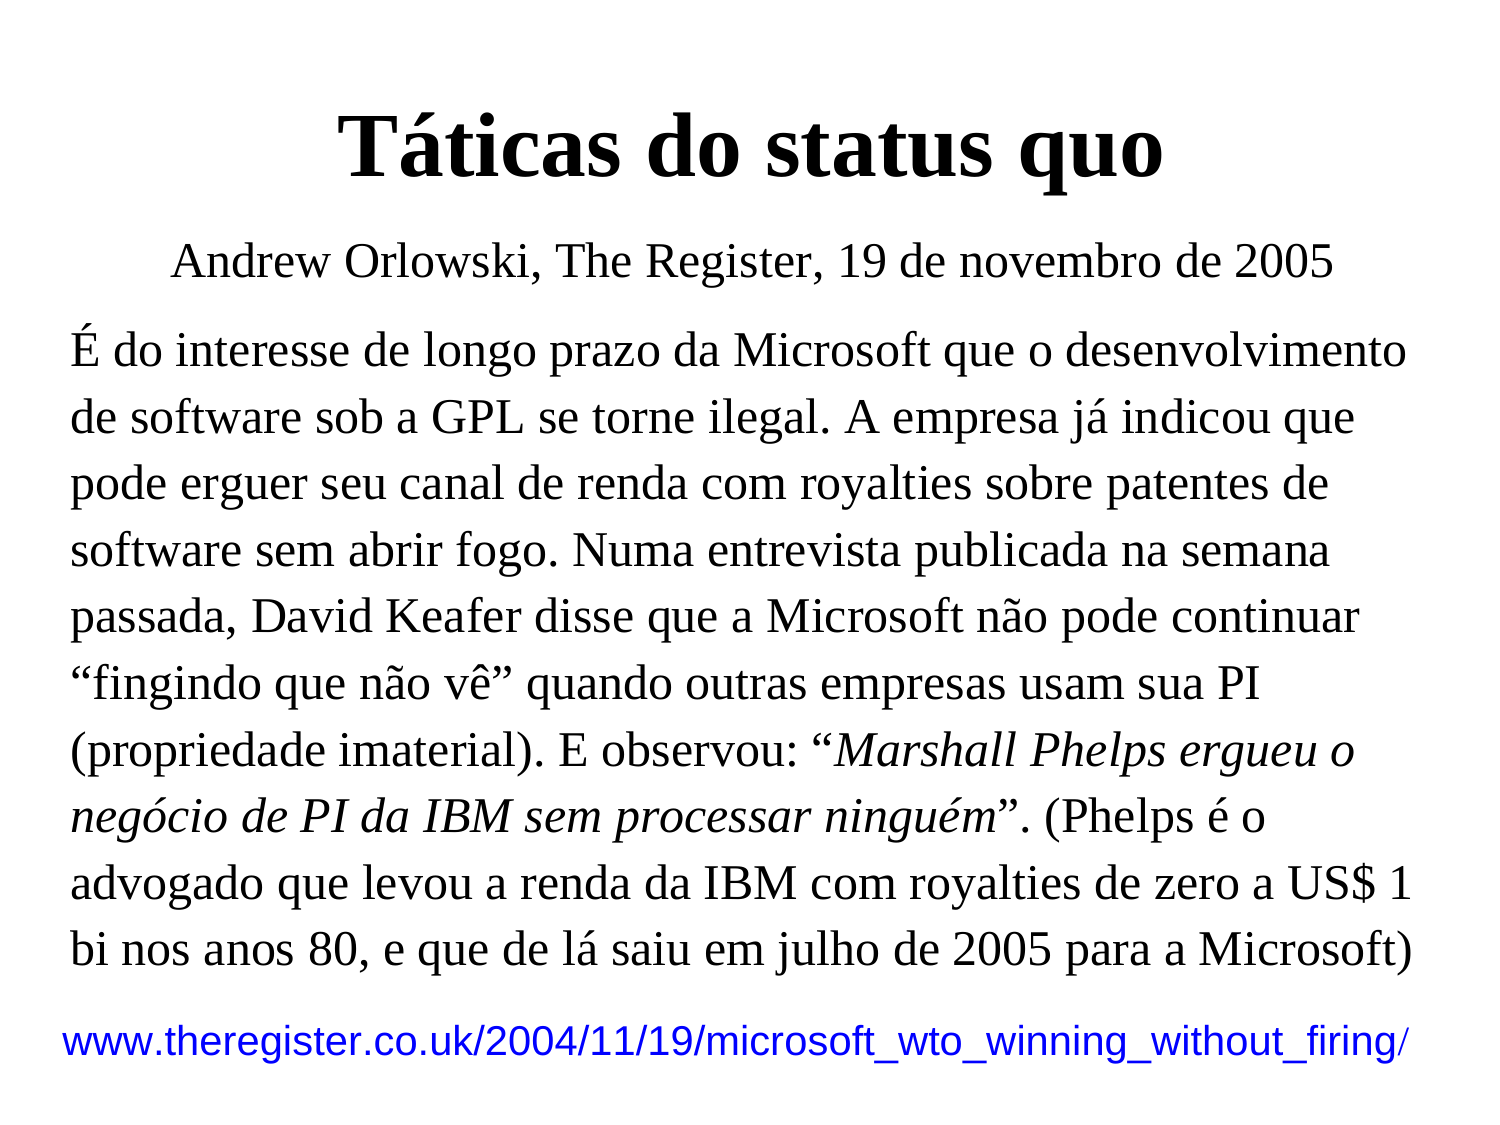

# Táticas do status quo
 Andrew Orlowski, The Register, 19 de novembro de 2005
É do interesse de longo prazo da Microsoft que o desenvolvimento de software sob a GPL se torne ilegal. A empresa já indicou que pode erguer seu canal de renda com royalties sobre patentes de software sem abrir fogo. Numa entrevista publicada na semana passada, David Keafer disse que a Microsoft não pode continuar “fingindo que não vê” quando outras empresas usam sua PI (propriedade imaterial). E observou: “Marshall Phelps ergueu o negócio de PI da IBM sem processar ninguém”. (Phelps é o advogado que levou a renda da IBM com royalties de zero a US$ 1 bi nos anos 80, e que de lá saiu em julho de 2005 para a Microsoft)
www.theregister.co.uk/2004/11/19/microsoft_wto_winning_without_firing/